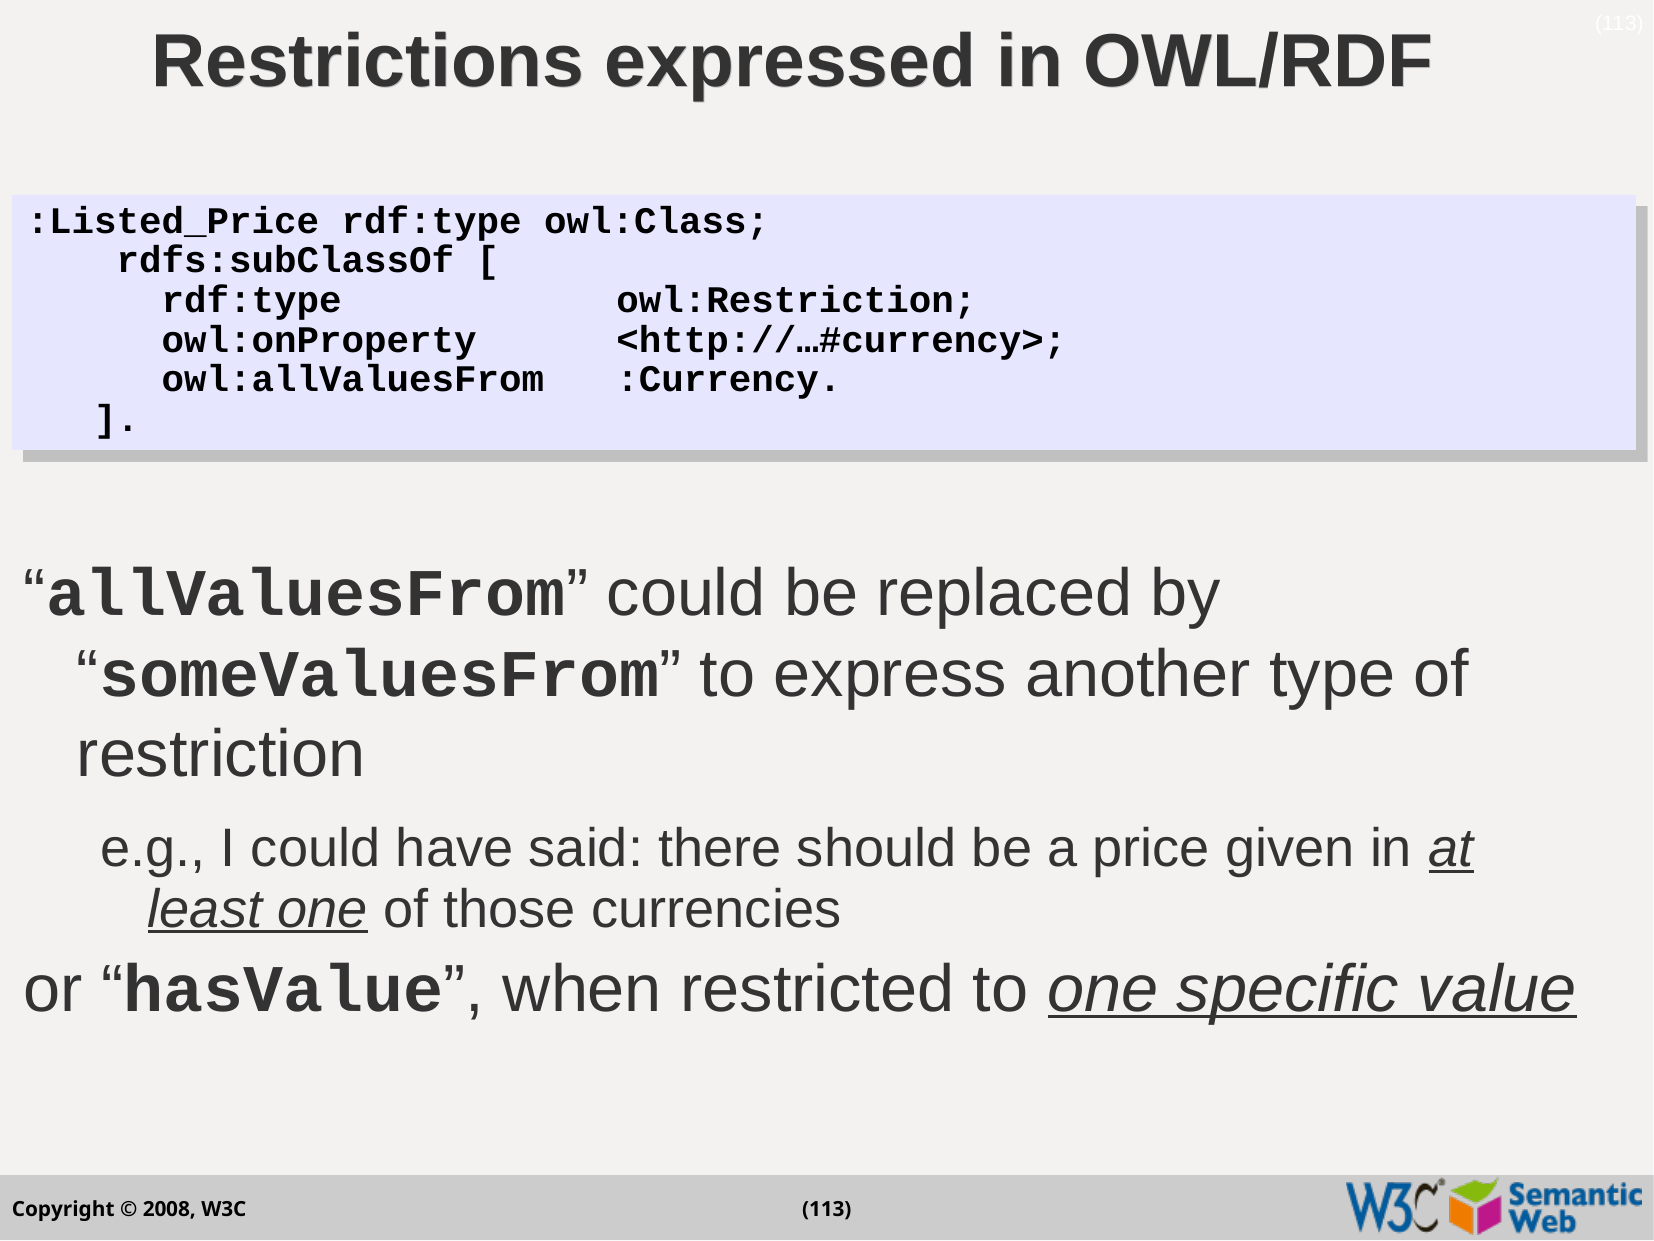

# Restrictions expressed in OWL/RDF
:Listed_Price rdf:type owl:Class;
 rdfs:subClassOf [
 rdf:type 	owl:Restriction;
 owl:onProperty 	<http://…#currency>;
 owl:allValuesFrom	:Currency.
 ].
“allValuesFrom” could be replaced by “someValuesFrom” to express another type of restriction
e.g., I could have said: there should be a price given in at least one of those currencies
or “hasValue”, when restricted to one specific value